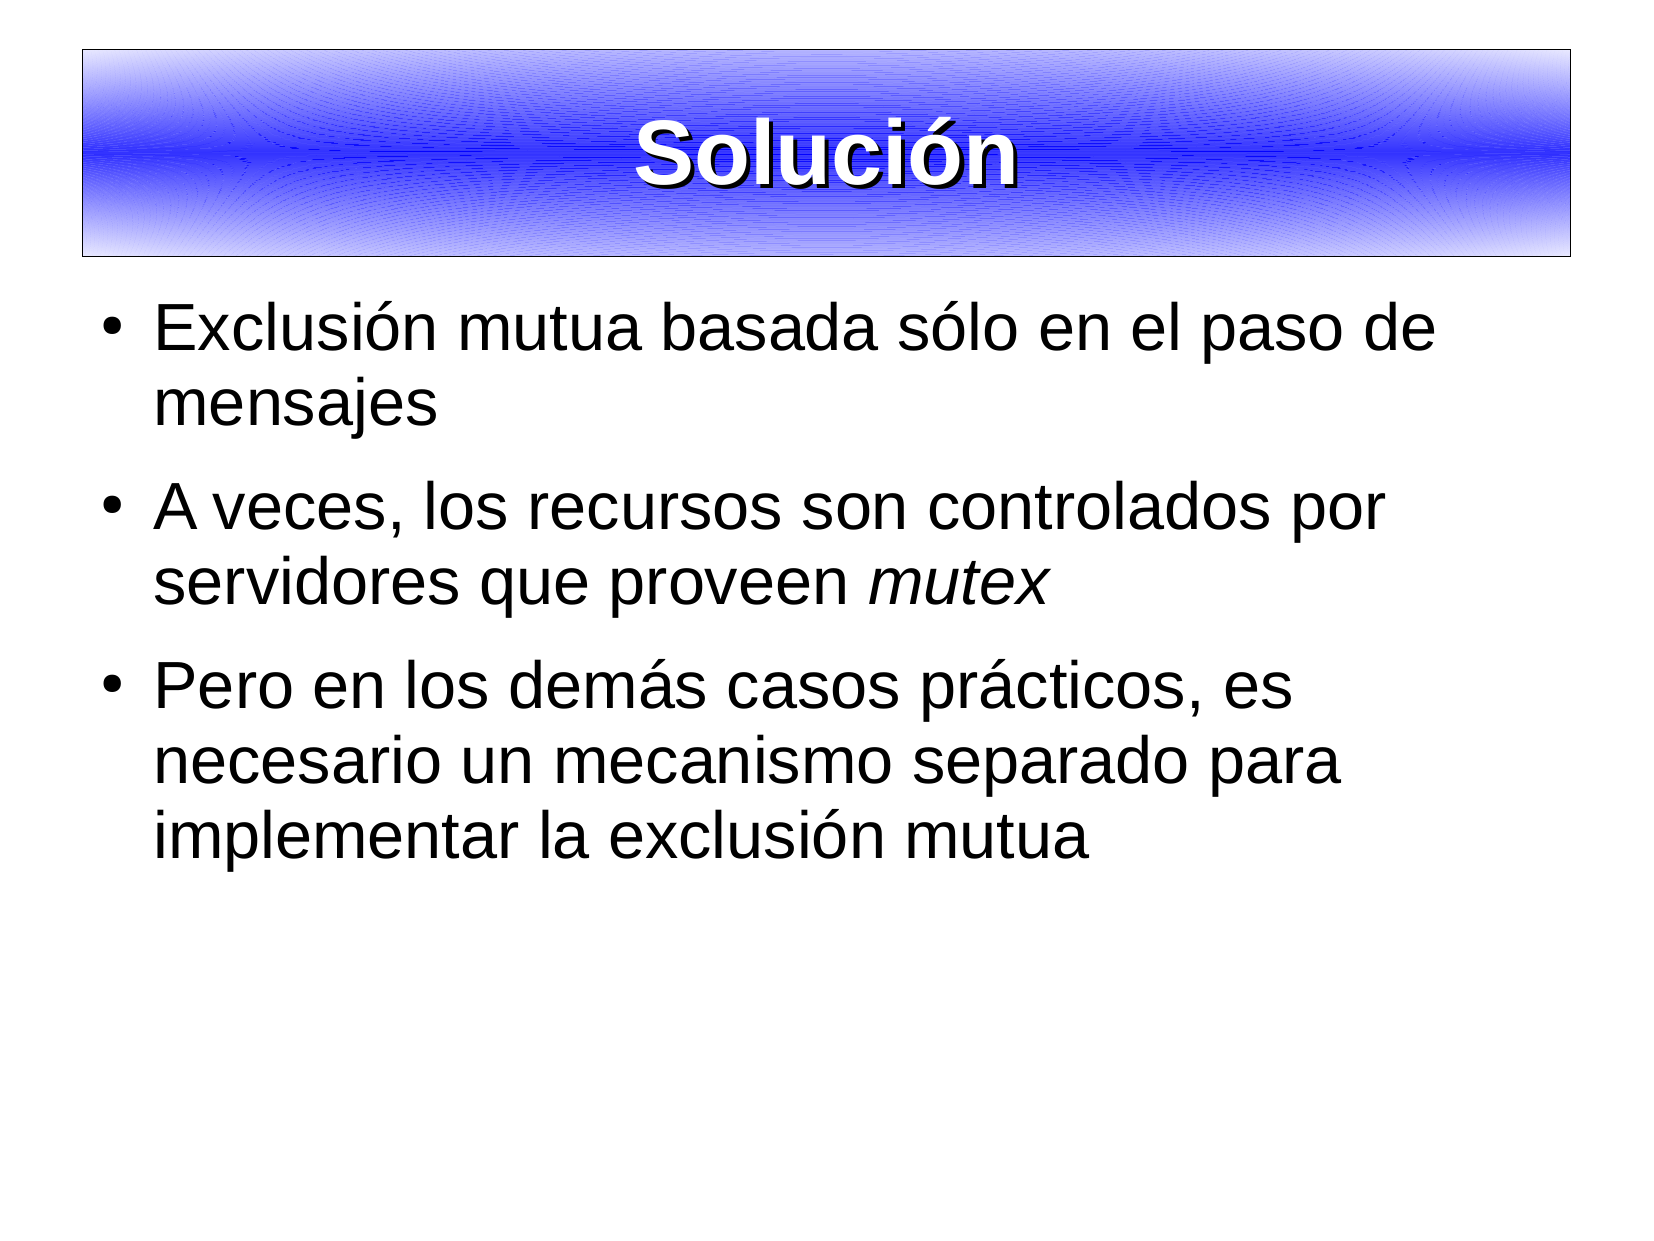

# Solución
Exclusión mutua basada sólo en el paso de mensajes
A veces, los recursos son controlados por servidores que proveen mutex
Pero en los demás casos prácticos, es necesario un mecanismo separado para implementar la exclusión mutua